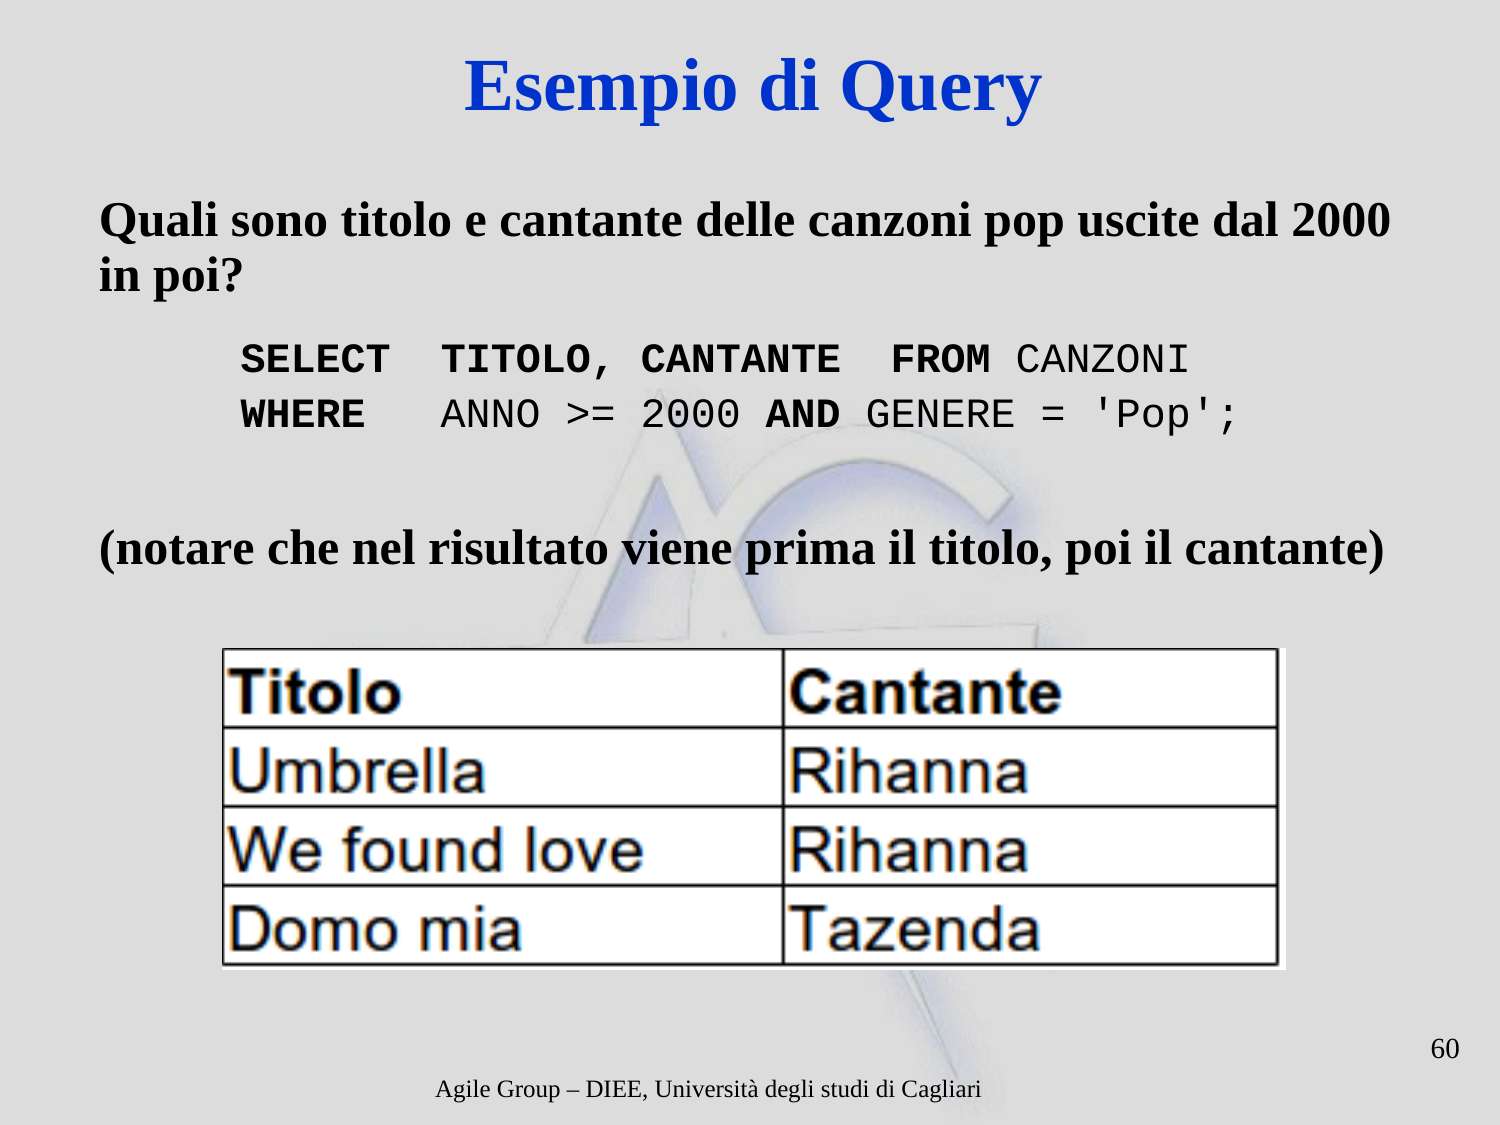

# Esempio di Query
Quali sono titolo e cantante delle canzoni pop uscite dal 2000 in poi?
SELECT TITOLO, CANTANTE FROM CANZONI
WHERE ANNO >= 2000 AND GENERE = 'Pop';
(notare che nel risultato viene prima il titolo, poi il cantante)
60